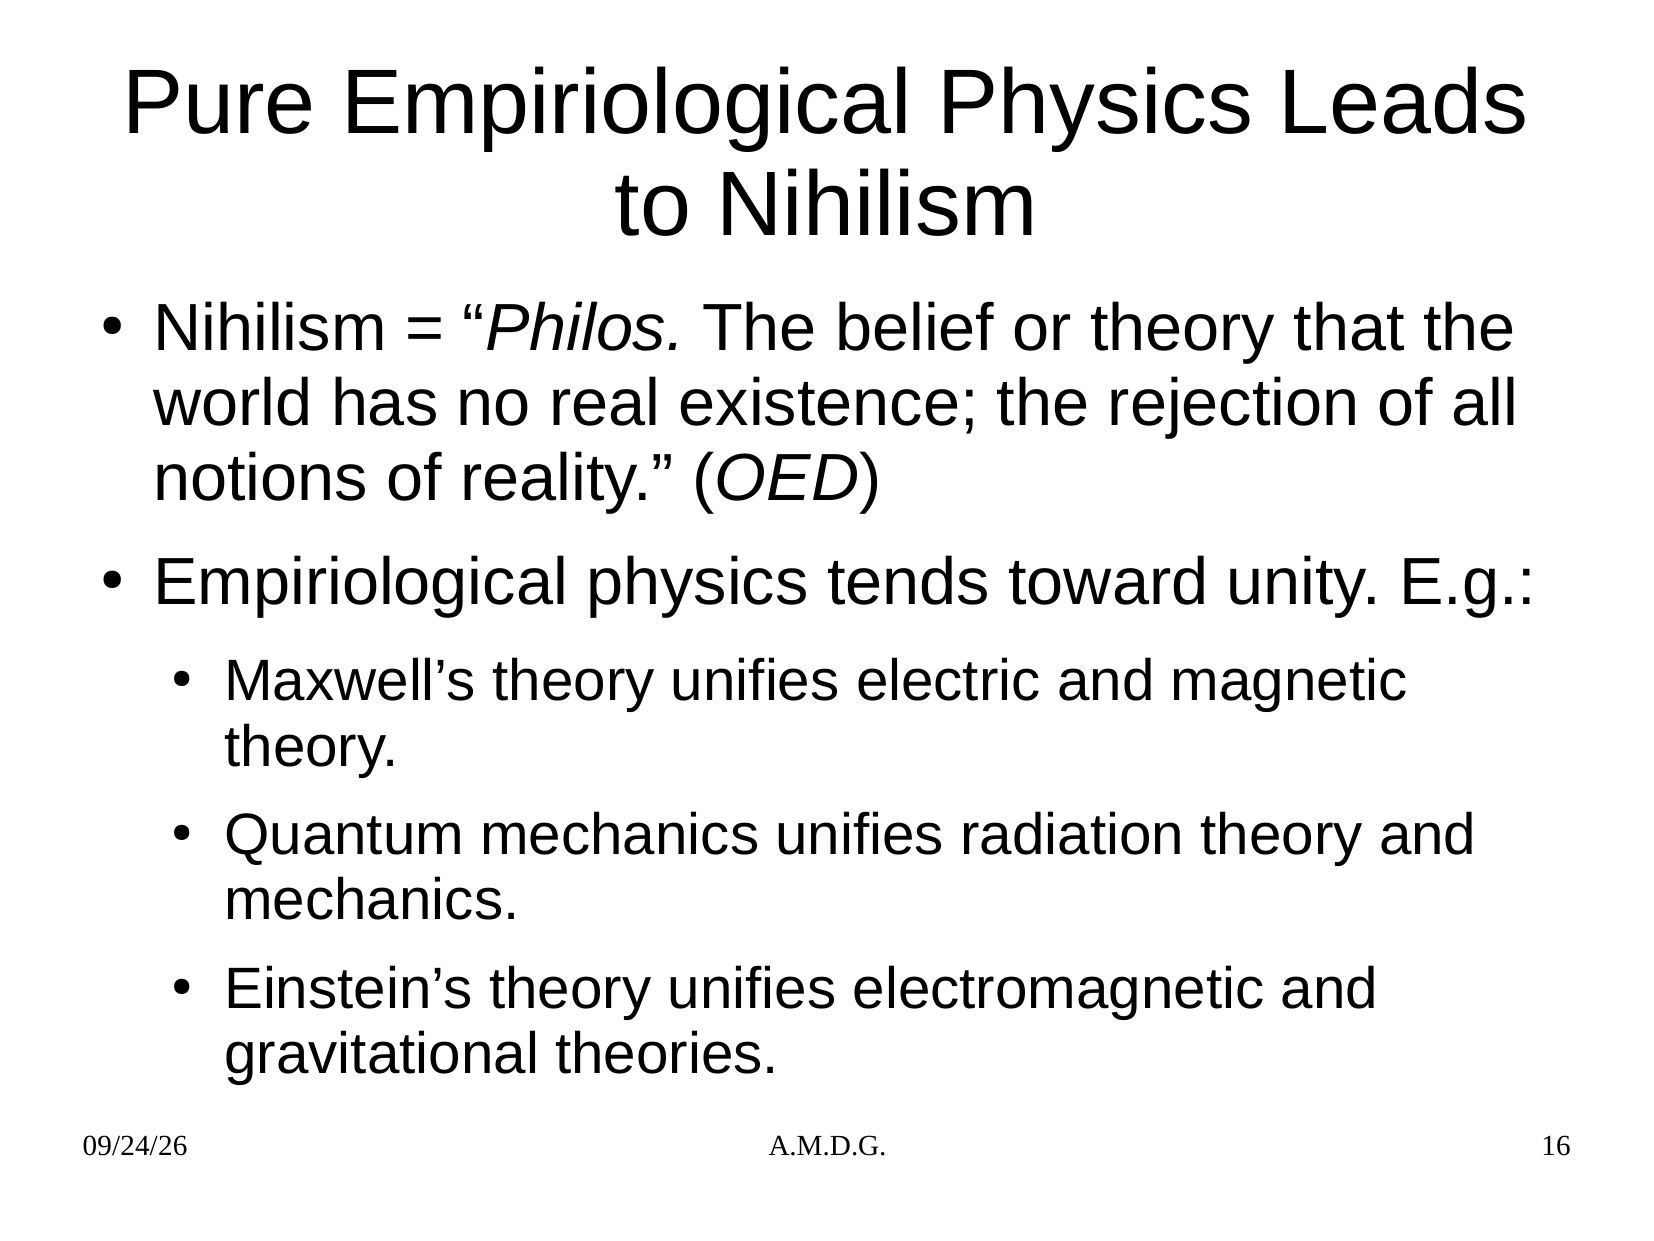

# Pure Empiriological Physics Leads to Nihilism
Nihilism = “Philos. The belief or theory that the world has no real existence; the rejection of all notions of reality.” (OED)
Empiriological physics tends toward unity. E.g.:
Maxwell’s theory unifies electric and magnetic theory.
Quantum mechanics unifies radiation theory and mechanics.
Einstein’s theory unifies electromagnetic and gravitational theories.
`
A.M.D.G.
16